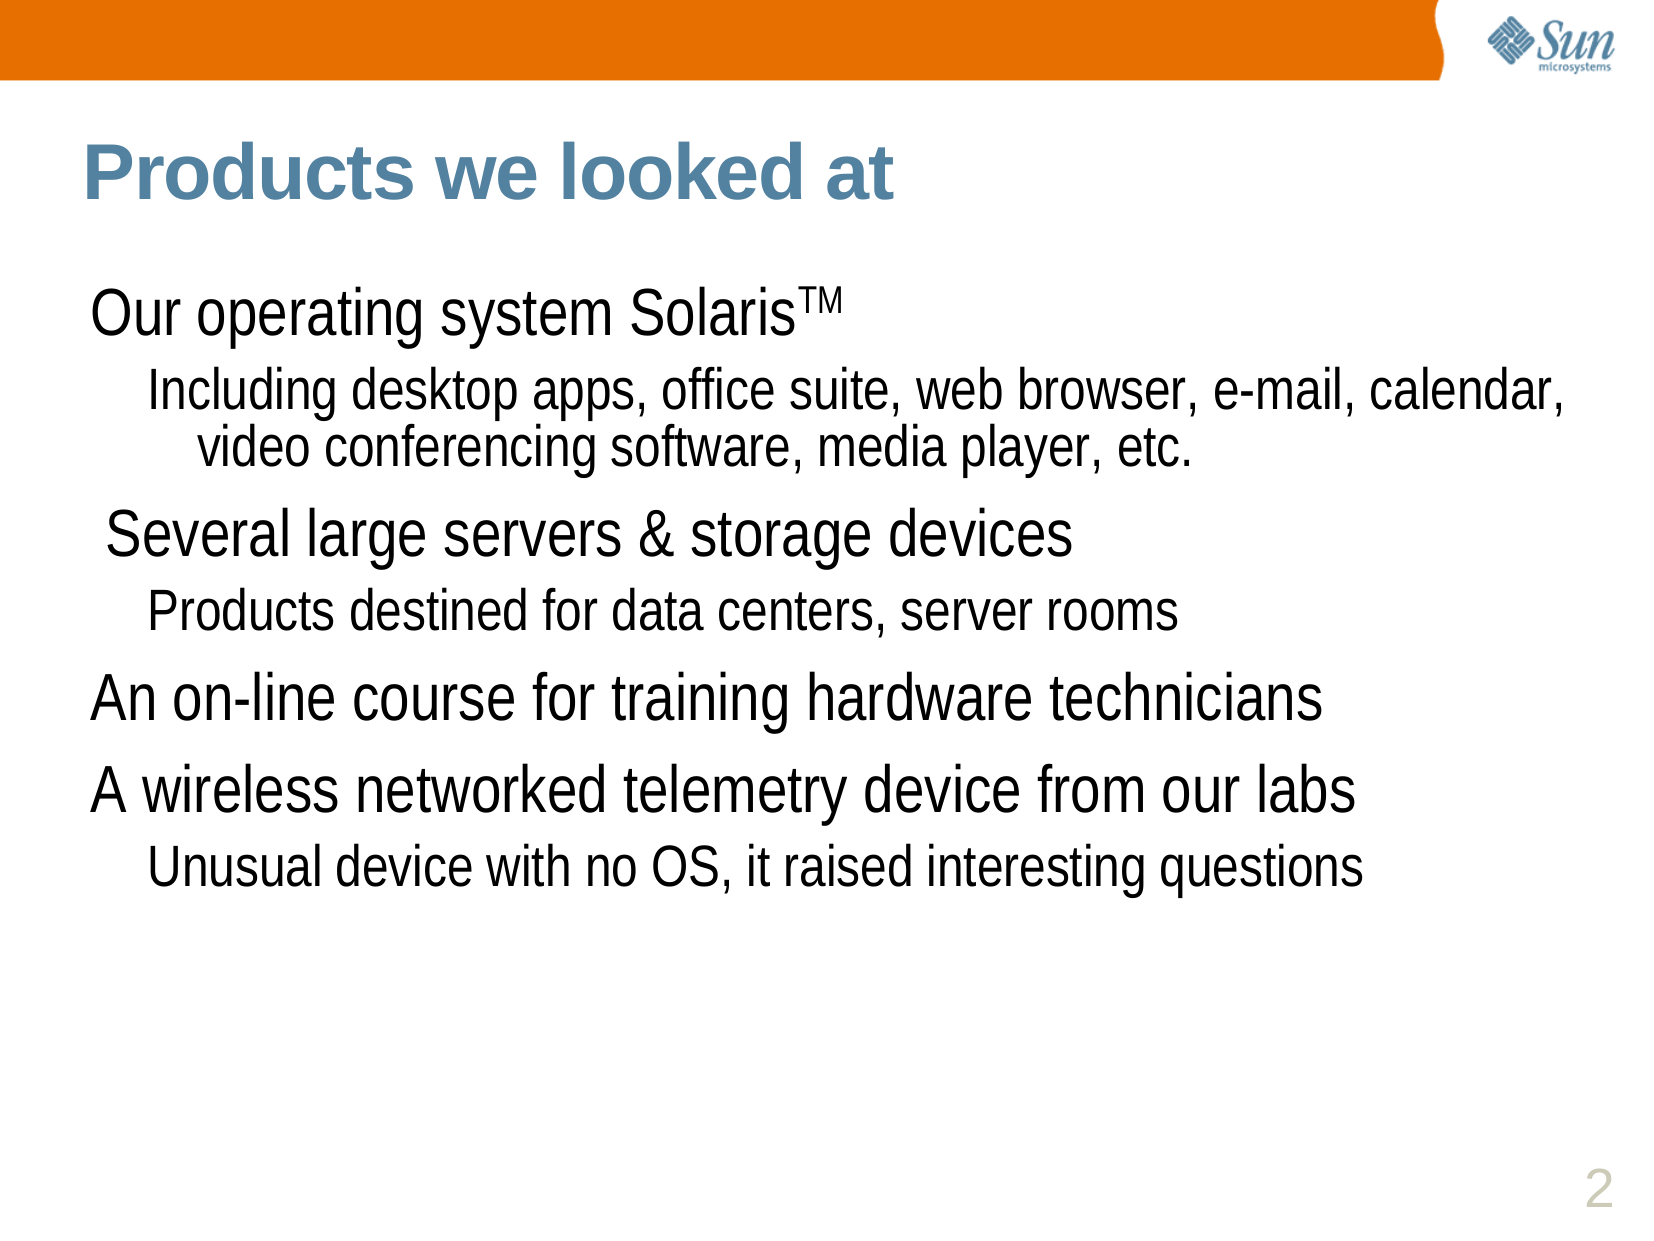

# Products we looked at
Our operating system SolarisTM
Including desktop apps, office suite, web browser, e-mail, calendar, video conferencing software, media player, etc.
 Several large servers & storage devices
Products destined for data centers, server rooms
An on-line course for training hardware technicians
A wireless networked telemetry device from our labs
Unusual device with no OS, it raised interesting questions